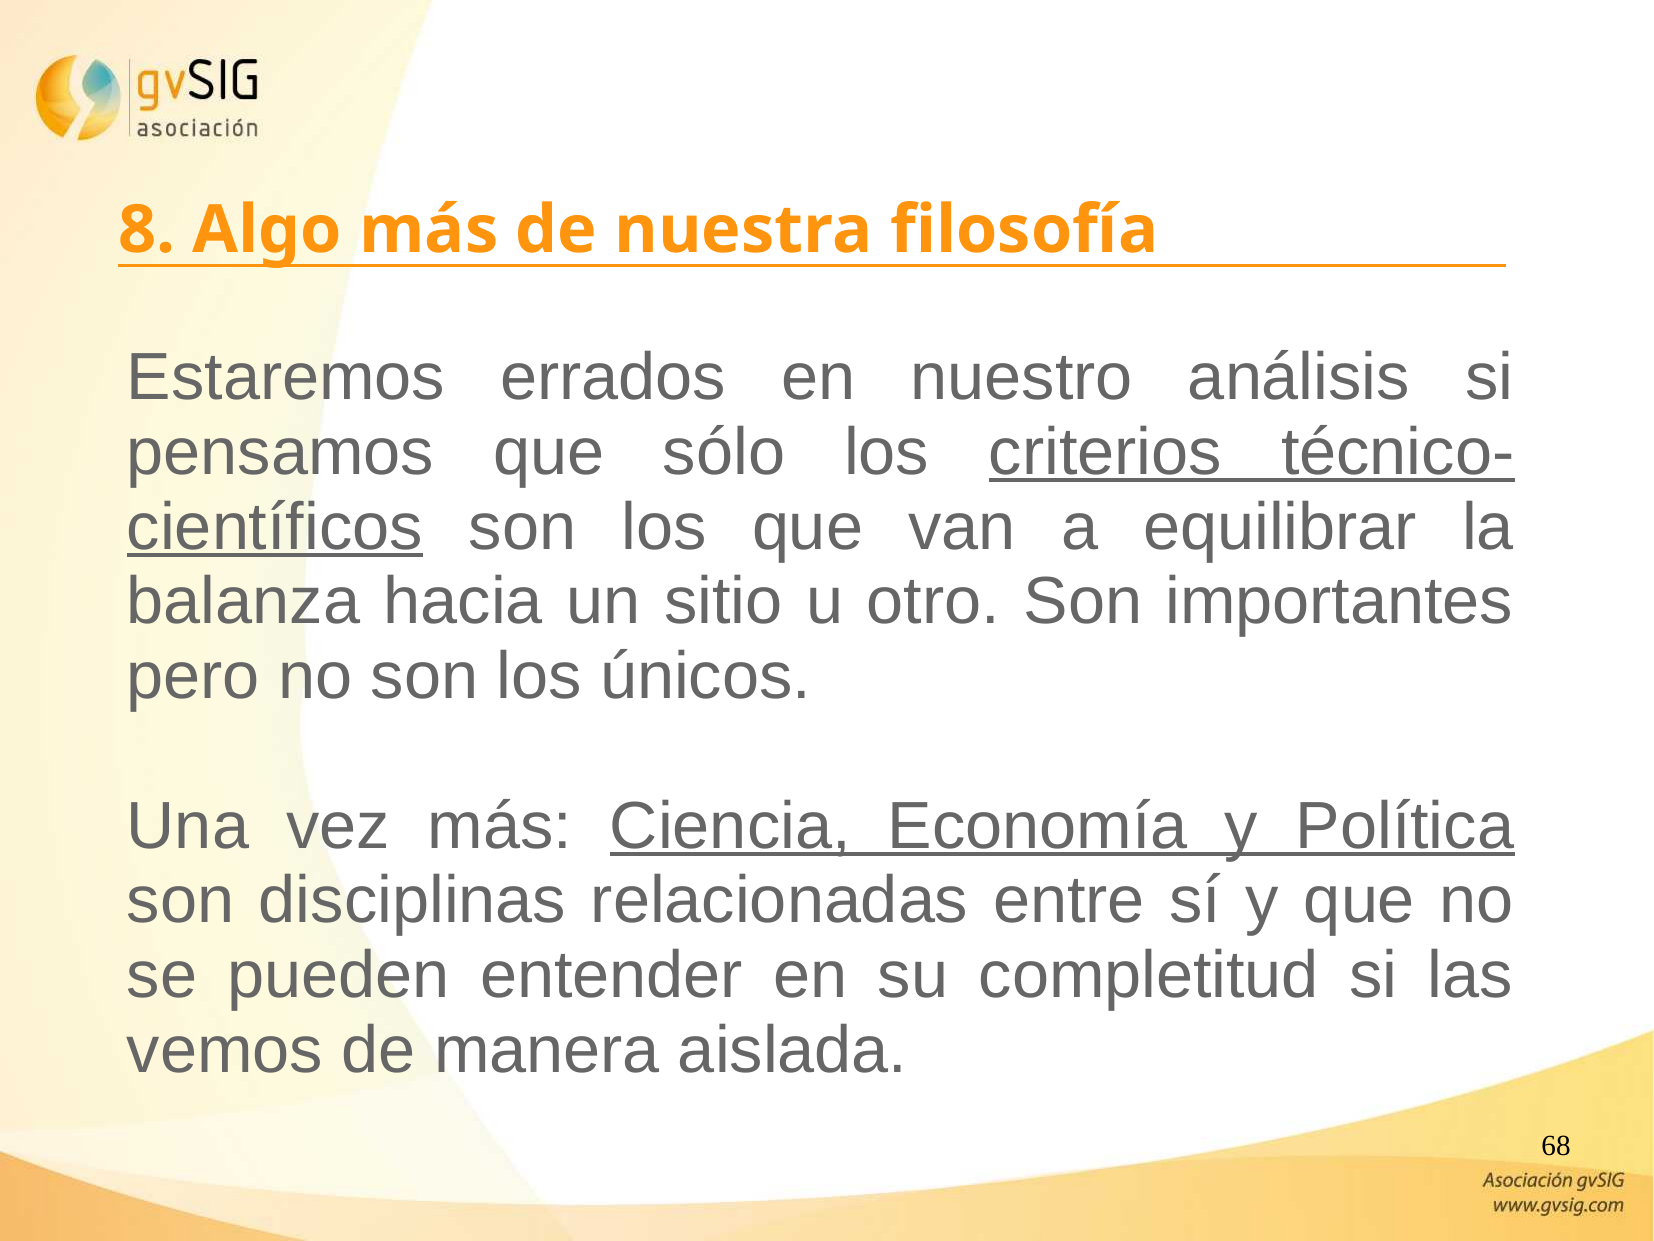

# 8. Algo más de nuestra filosofía
Estaremos errados en nuestro análisis si pensamos que sólo los criterios técnico-científicos son los que van a equilibrar la balanza hacia un sitio u otro. Son importantes pero no son los únicos.
Una vez más: Ciencia, Economía y Política son disciplinas relacionadas entre sí y que no se pueden entender en su completitud si las vemos de manera aislada.
68